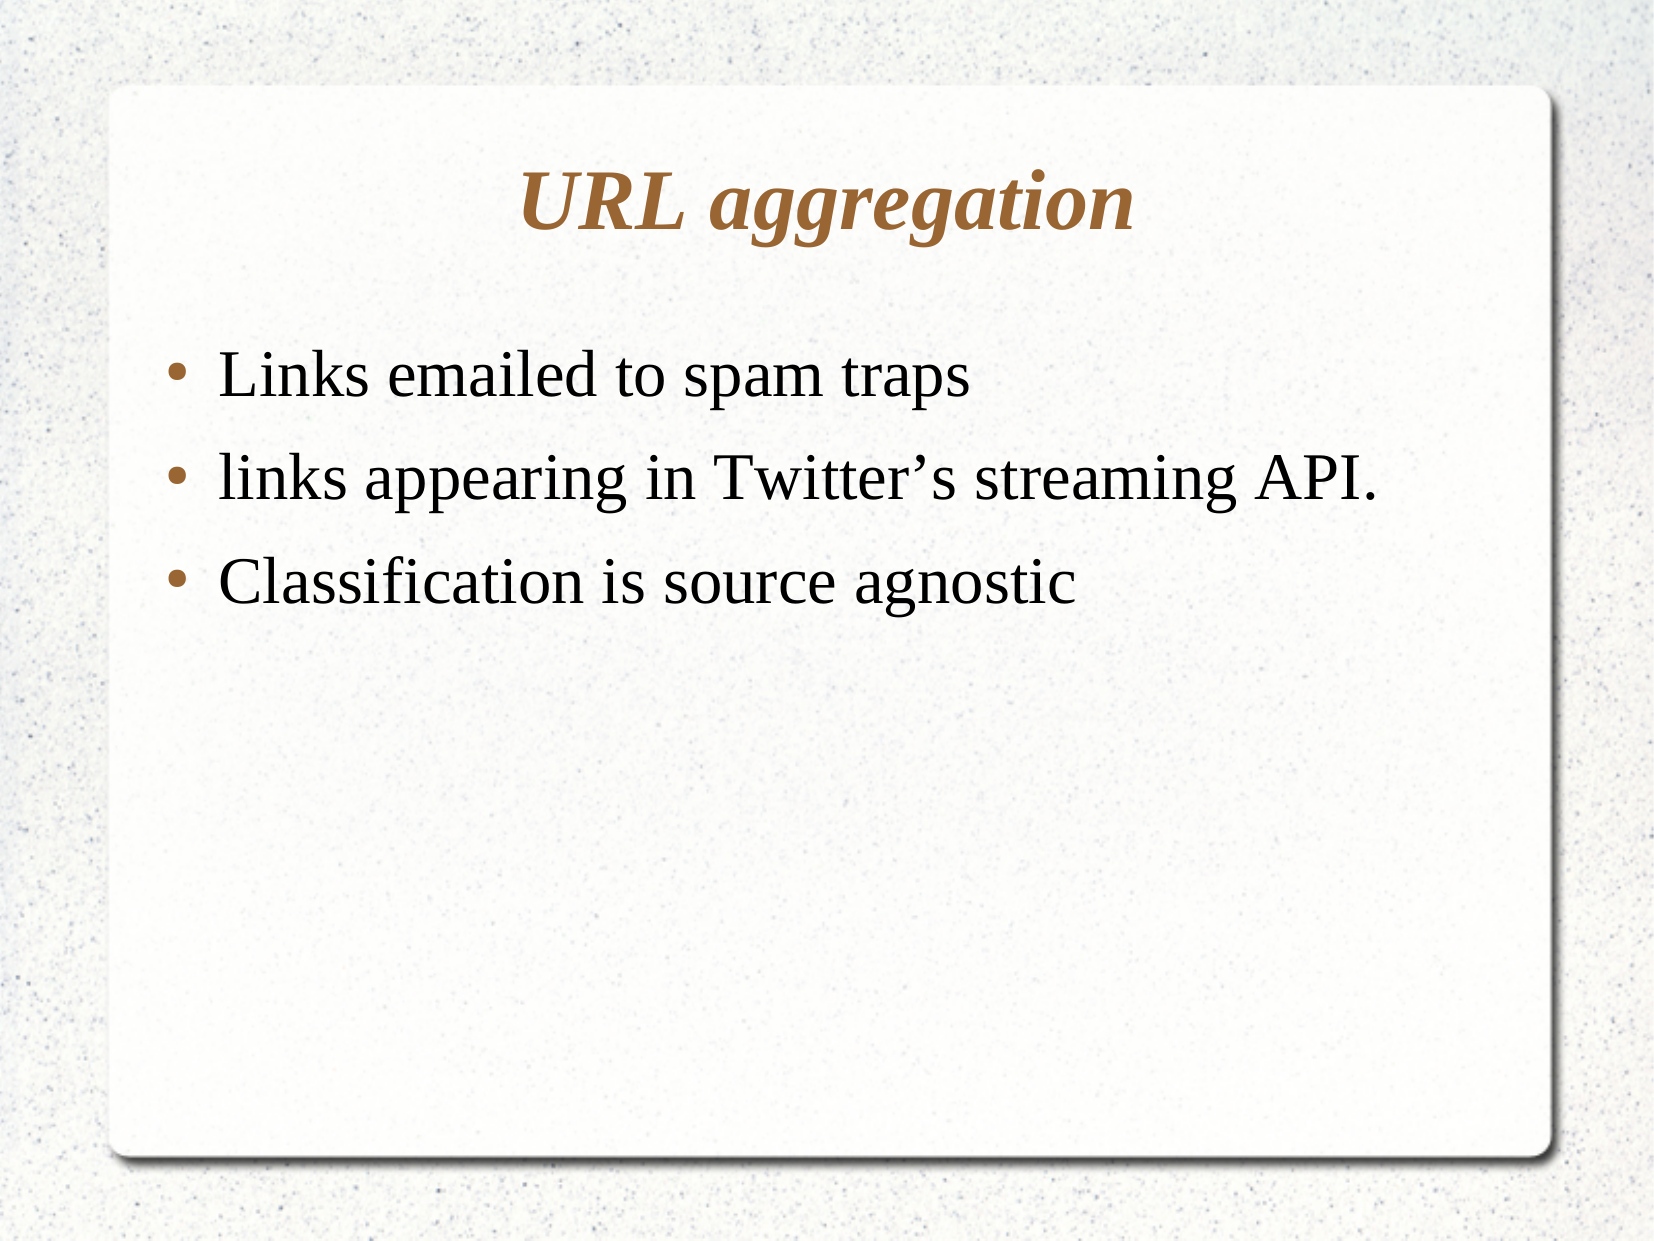

# URL aggregation
Links emailed to spam traps
links appearing in Twitter’s streaming API.
Classification is source agnostic